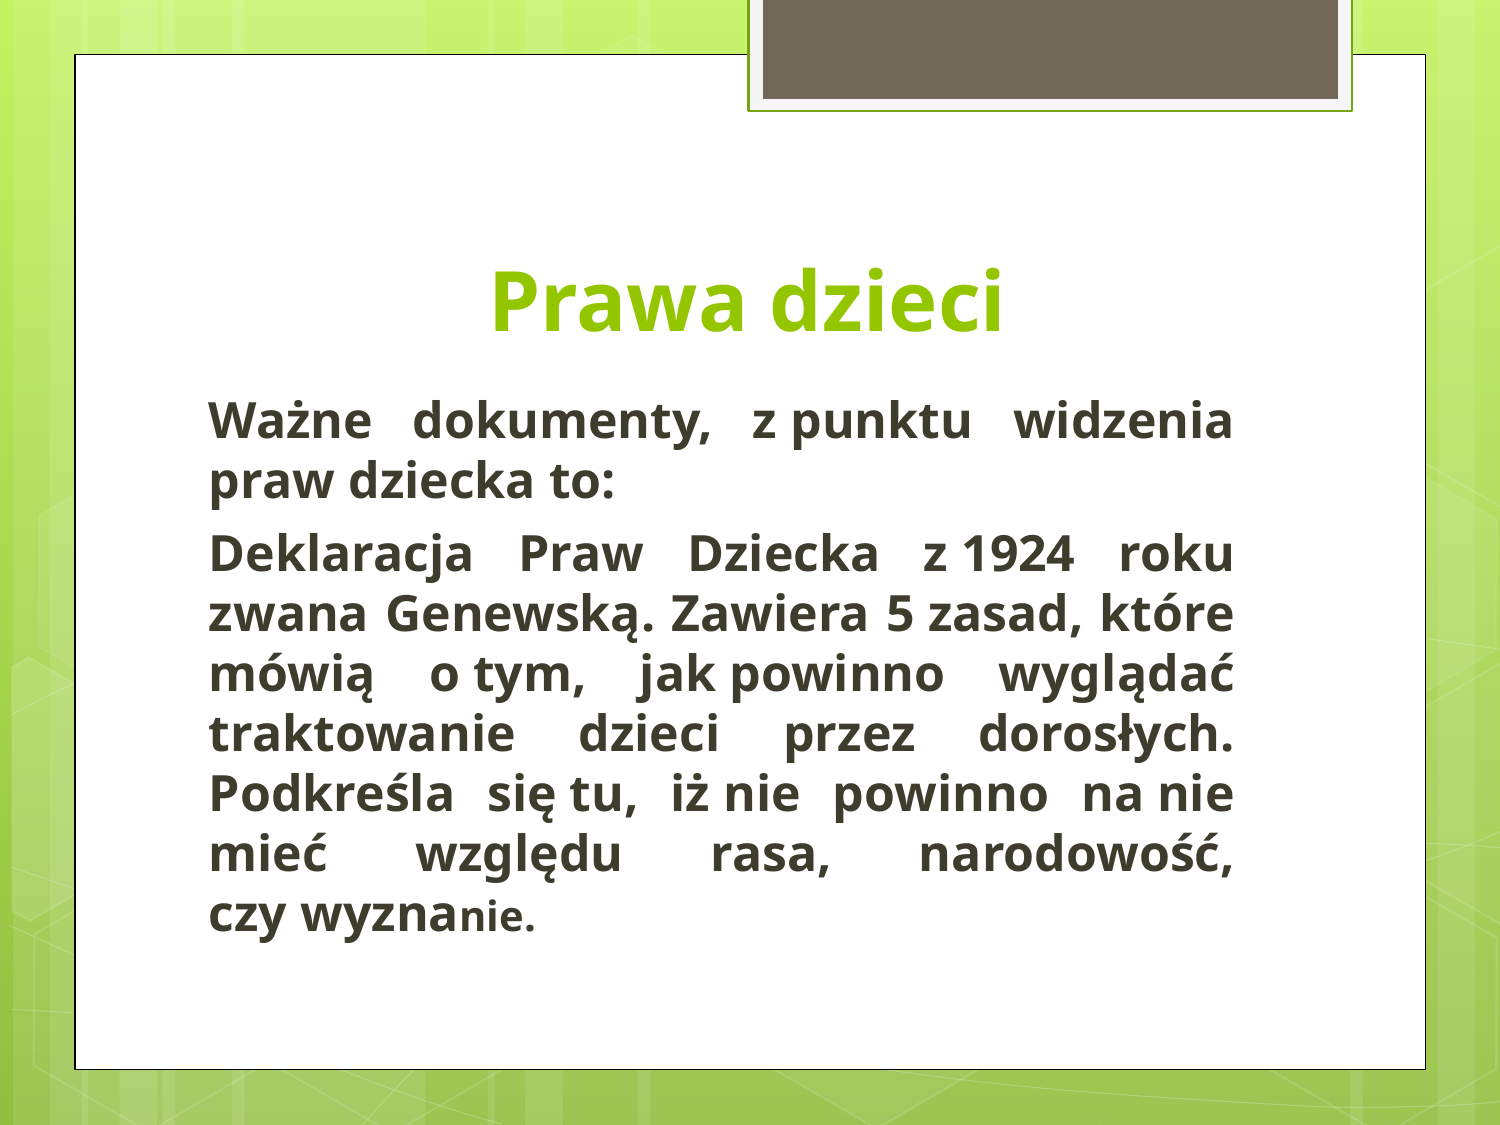

# Prawa dzieci
Ważne dokumenty, z punktu widzenia praw dziecka to:
Deklaracja Praw Dziecka z 1924 roku zwana Genewską. Zawiera 5 zasad, które mówią o tym, jak powinno wyglądać traktowanie dzieci przez dorosłych. Podkreśla się tu, iż nie powinno na nie mieć względu rasa, narodowość, czy wyznanie.